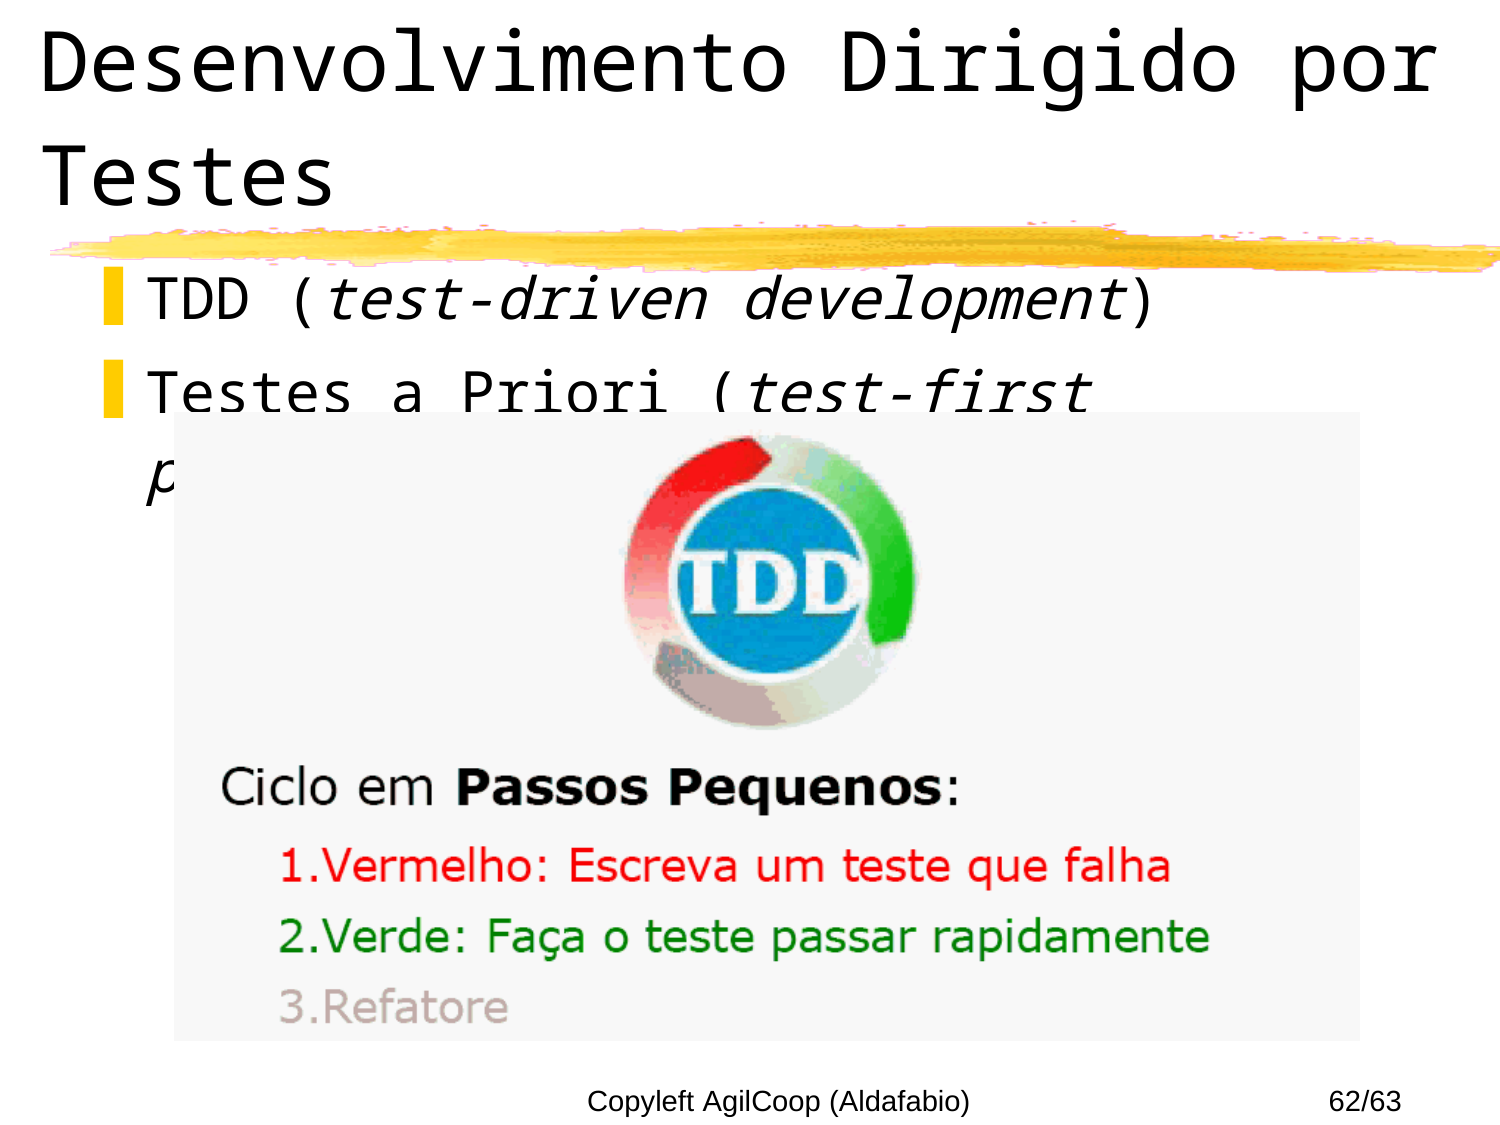

# Desenvolvimento Dirigido por Testes
TDD (test-driven development)
Testes a Priori (test-first programming)
62